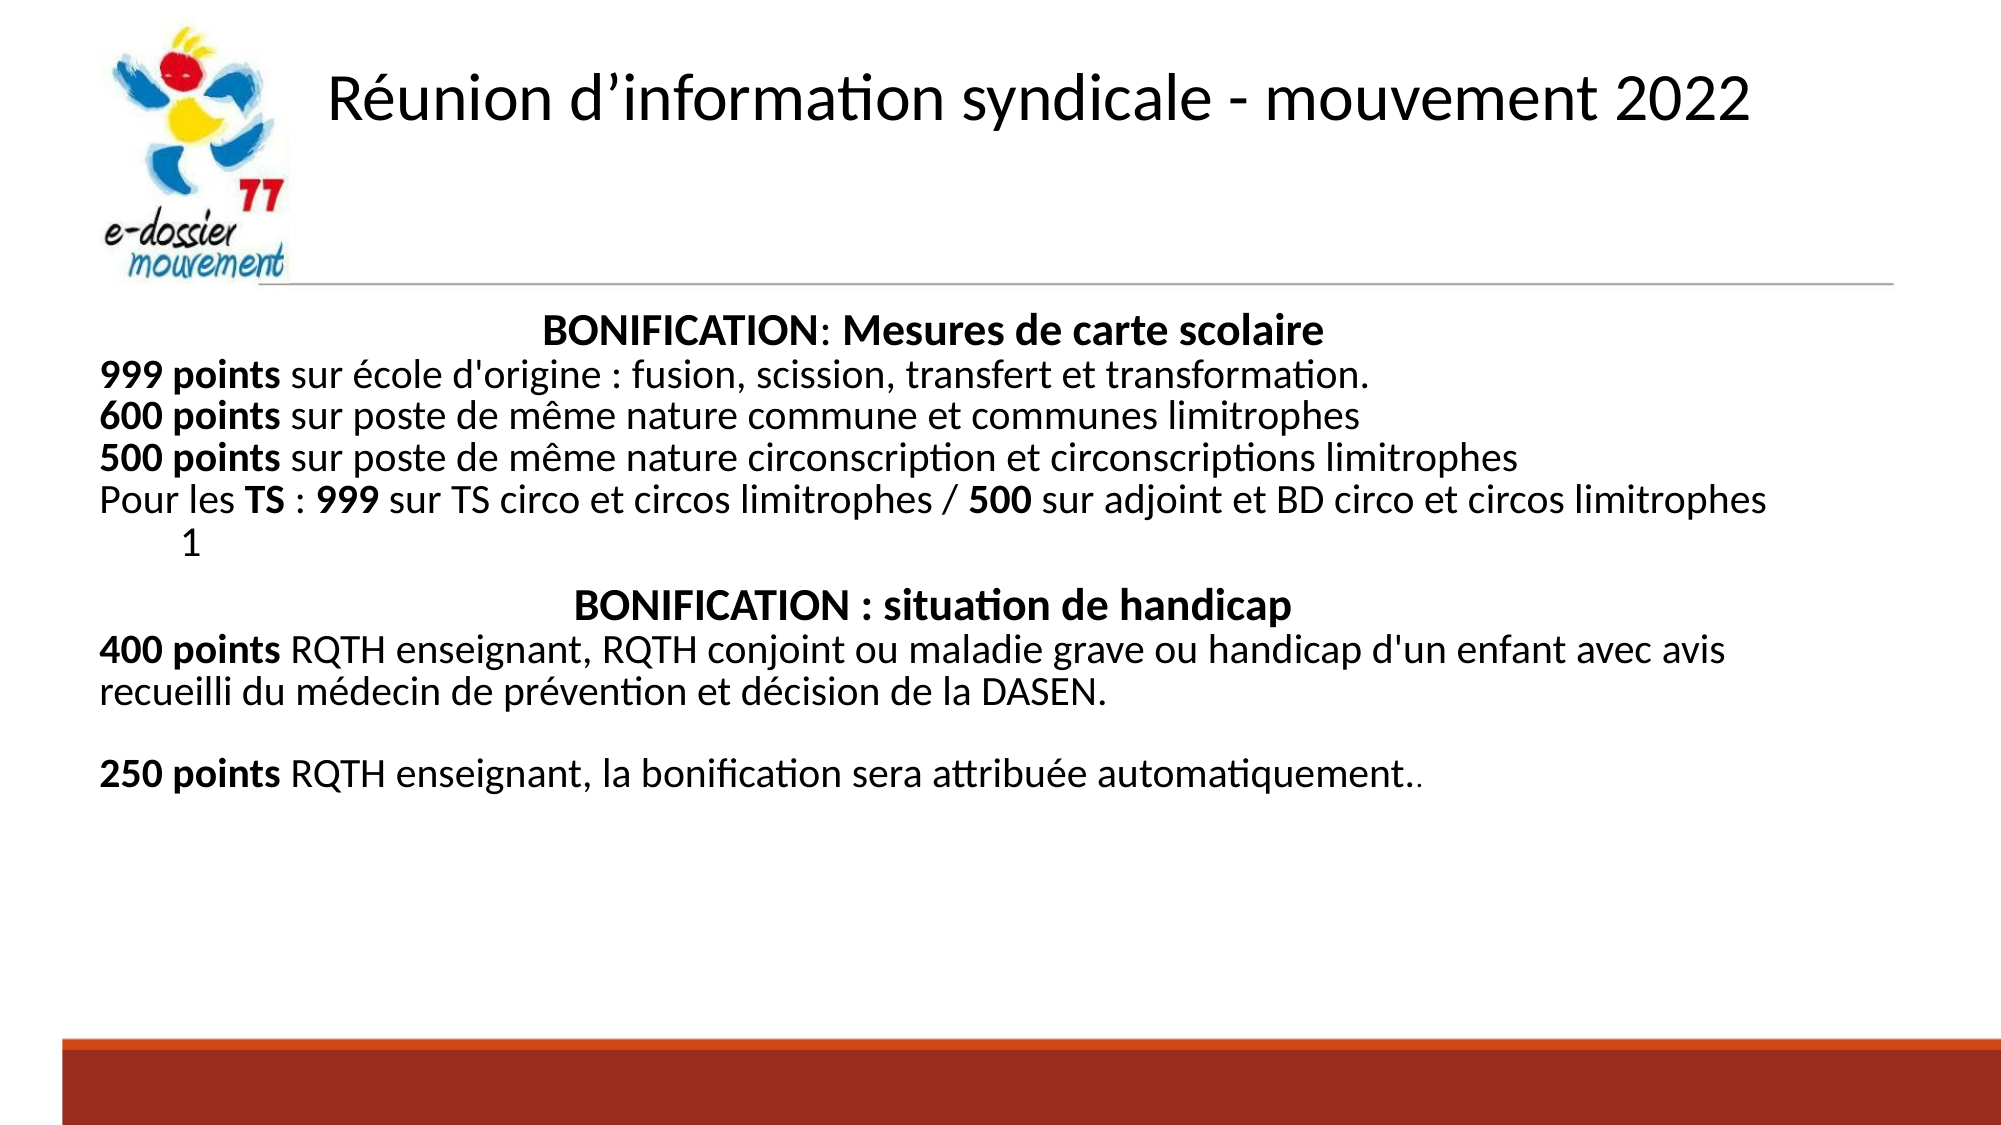

Réunion d’information syndicale - mouvement 2022
BONIFICATION: Mesures de carte scolaire
999 points sur école d'origine : fusion, scission, transfert et transformation.
600 points sur poste de même nature commune et communes limitrophes
500 points sur poste de même nature circonscription et circonscriptions limitrophes
Pour les TS : 999 sur TS circo et circos limitrophes / 500 sur adjoint et BD circo et circos limitrophes
BONIFICATION : situation de handicap
400 points RQTH enseignant, RQTH conjoint ou maladie grave ou handicap d'un enfant avec avis recueilli du médecin de prévention et décision de la DASEN.
250 points RQTH enseignant, la bonification sera attribuée automatiquement..
1